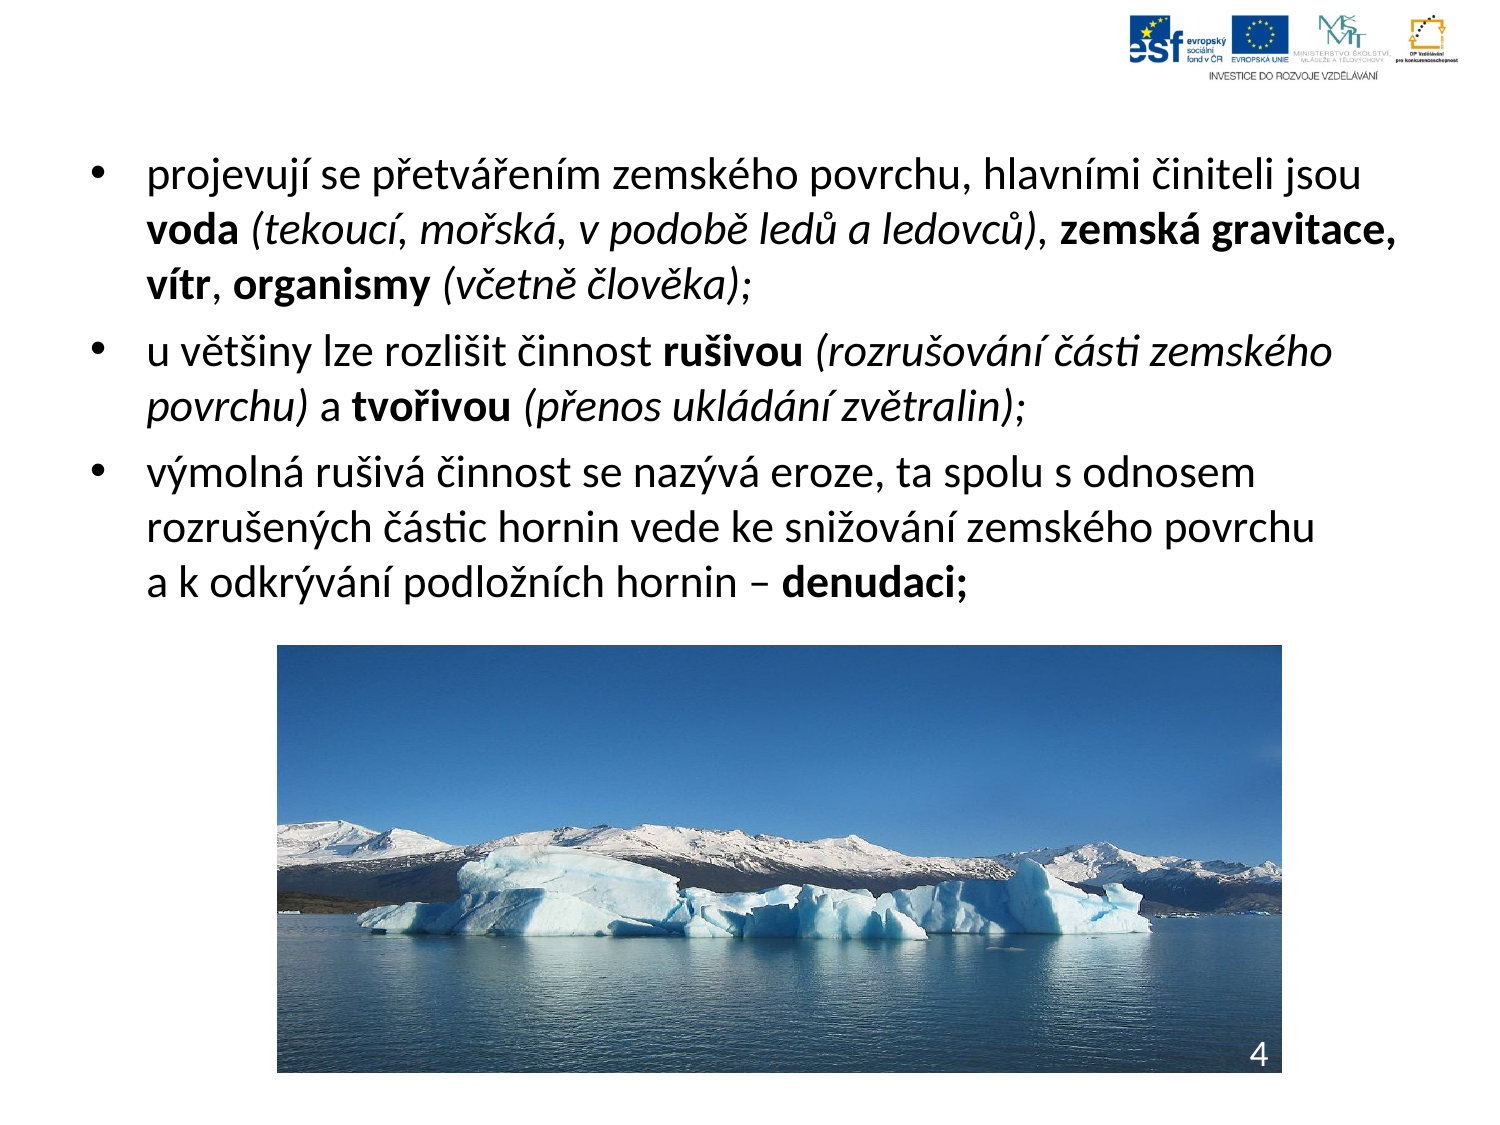

# projevují se přetvářením zemského povrchu, hlavními činiteli jsou voda (tekoucí, mořská, v podobě ledů a ledovců), zemská gravitace, vítr, organismy (včetně člověka);
u většiny lze rozlišit činnost rušivou (rozrušování části zemského povrchu) a tvořivou (přenos ukládání zvětralin);
výmolná rušivá činnost se nazývá eroze, ta spolu s odnosem rozrušených částic hornin vede ke snižování zemského povrchu
a k odkrývání podložních hornin – denudaci;
4